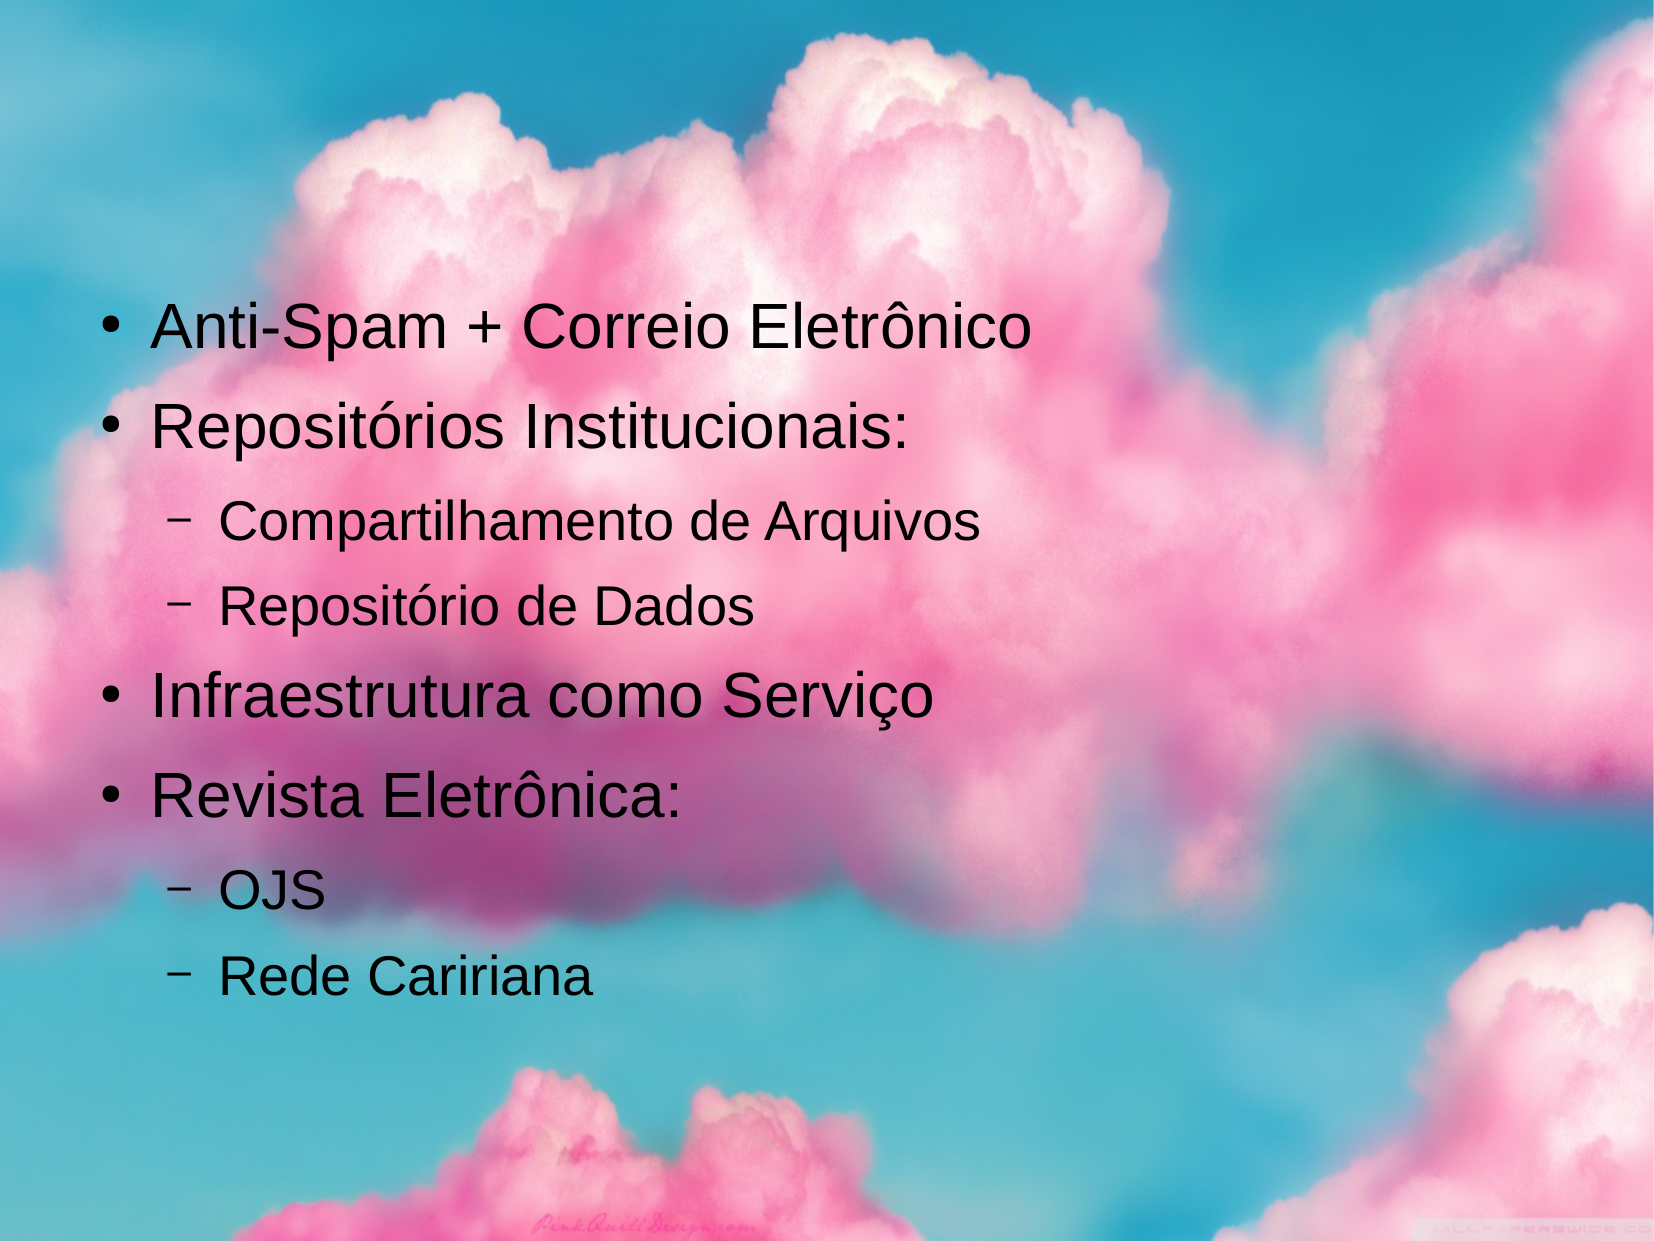

#
Anti-Spam + Correio Eletrônico
Repositórios Institucionais:
Compartilhamento de Arquivos
Repositório de Dados
Infraestrutura como Serviço
Revista Eletrônica:
OJS
Rede Caririana